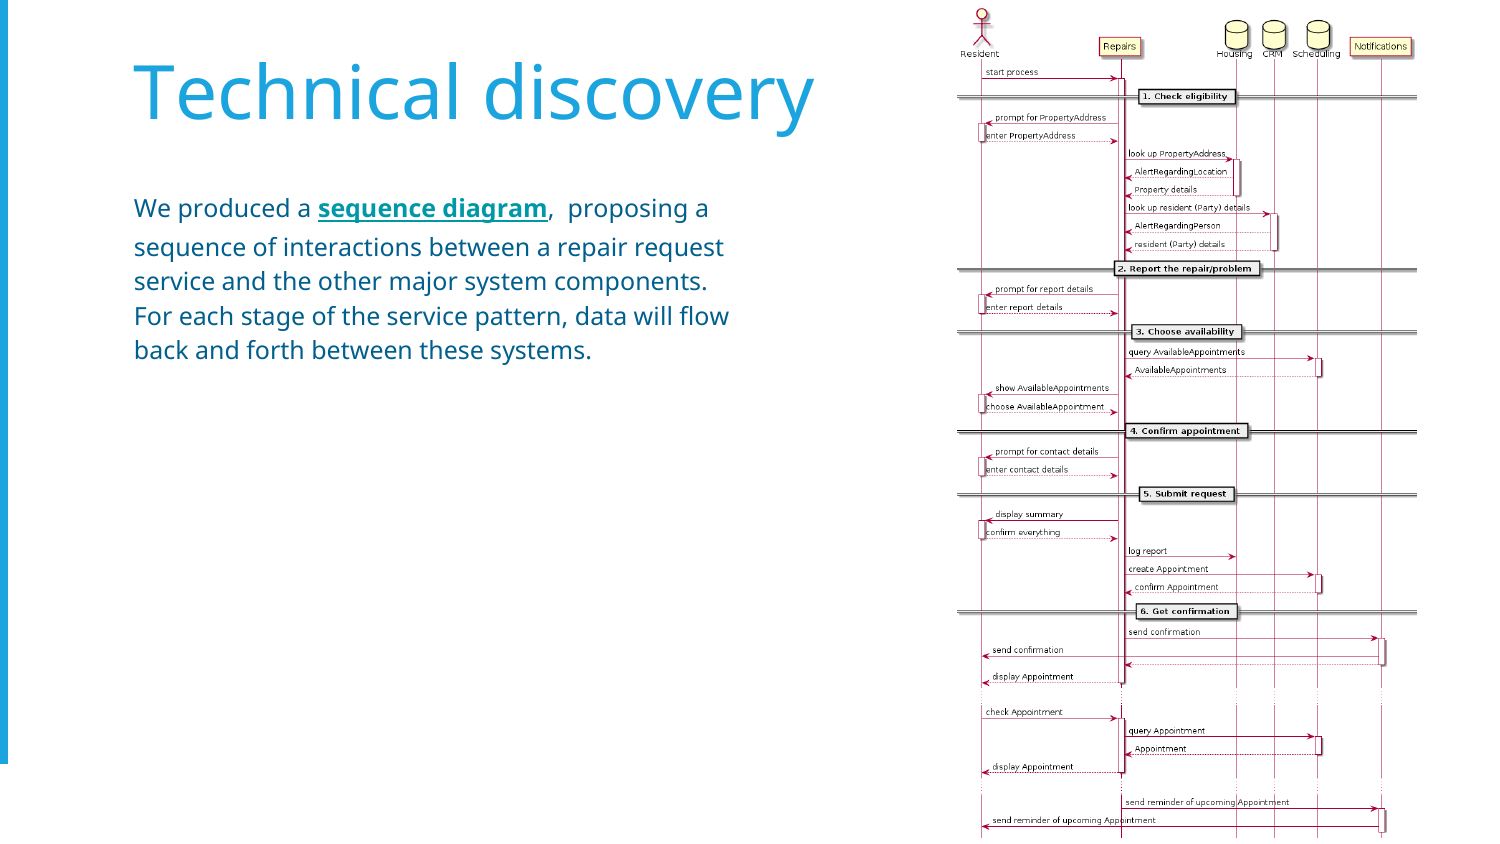

Technical discovery
We produced a sequence diagram, proposing a sequence of interactions between a repair request service and the other major system components. For each stage of the service pattern, data will flow back and forth between these systems.